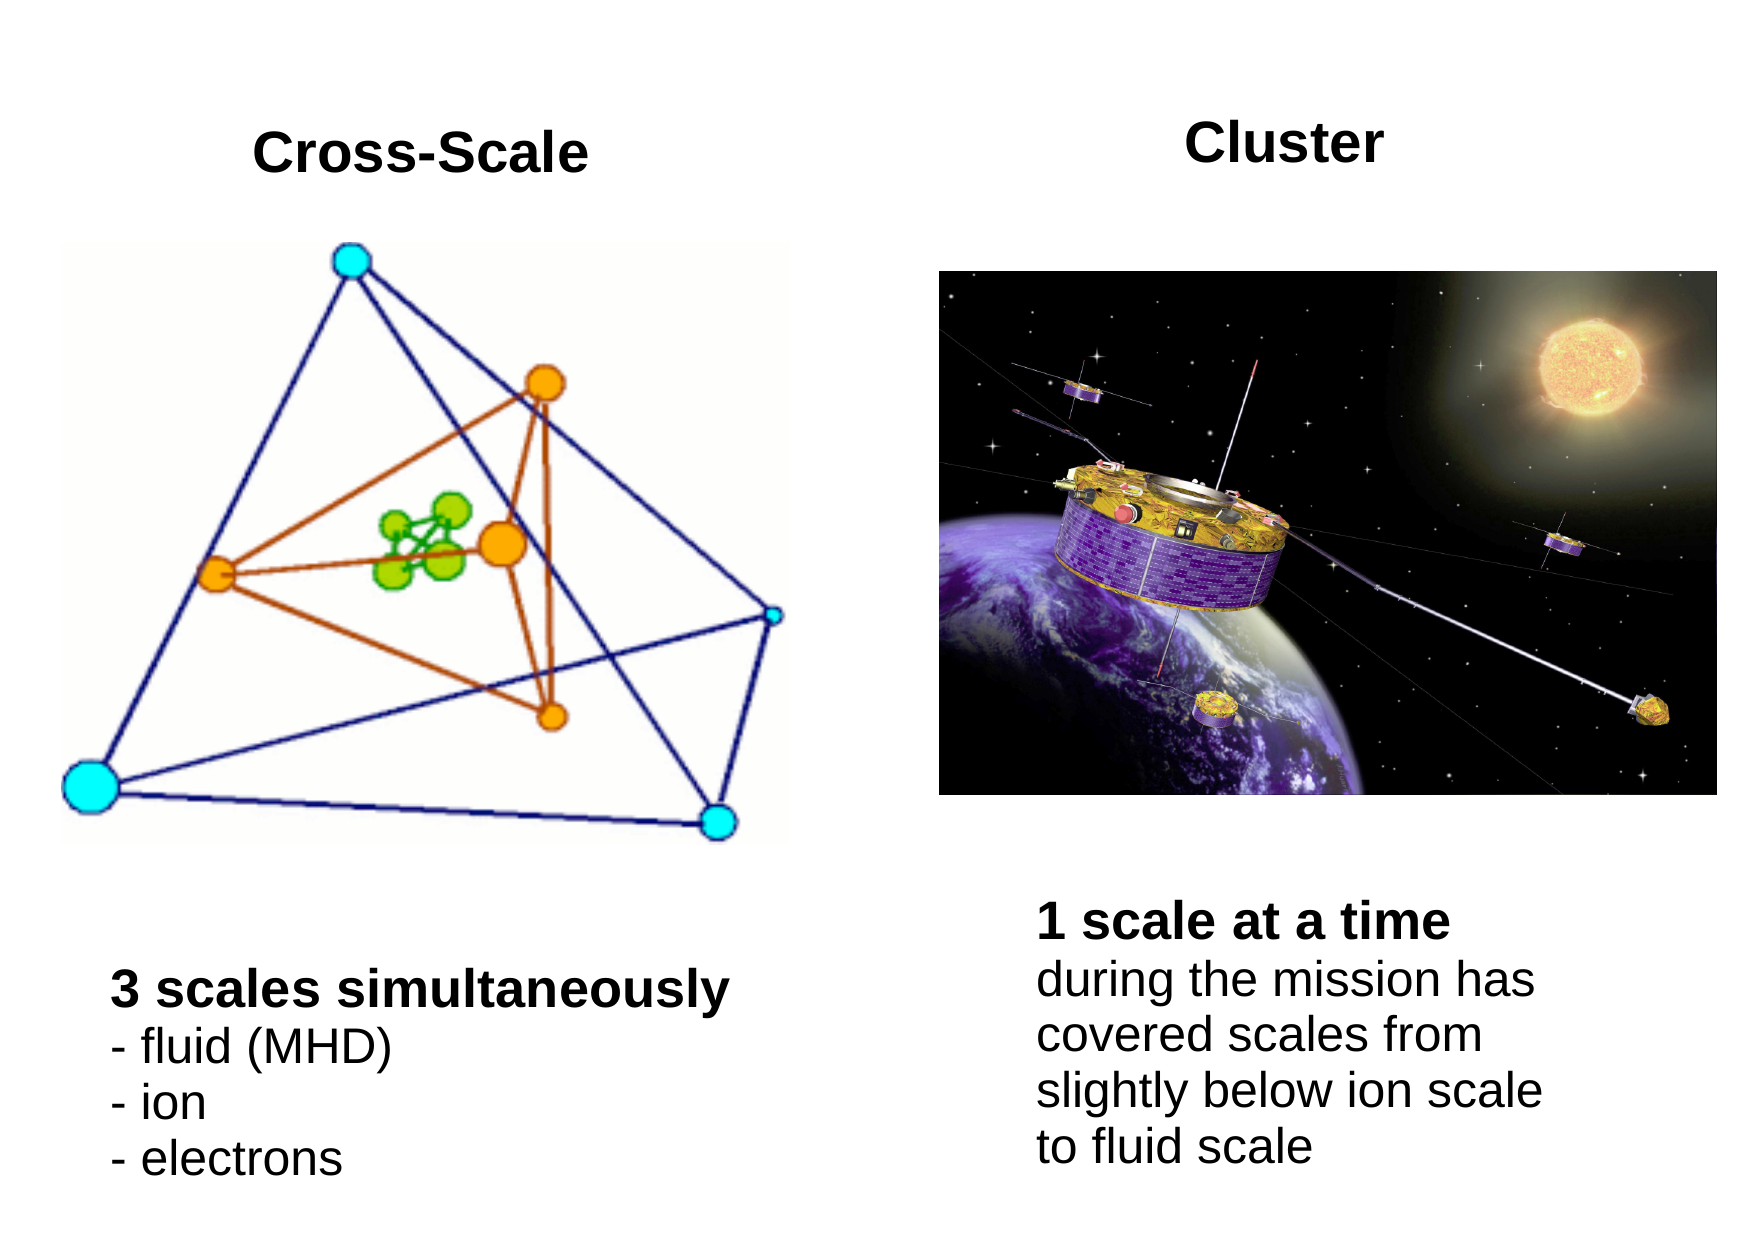

Cluster
Cross-Scale
1 scale at a time
during the mission has
covered scales from
slightly below ion scale
to fluid scale
3 scales simultaneously
- fluid (MHD)
- ion
- electrons